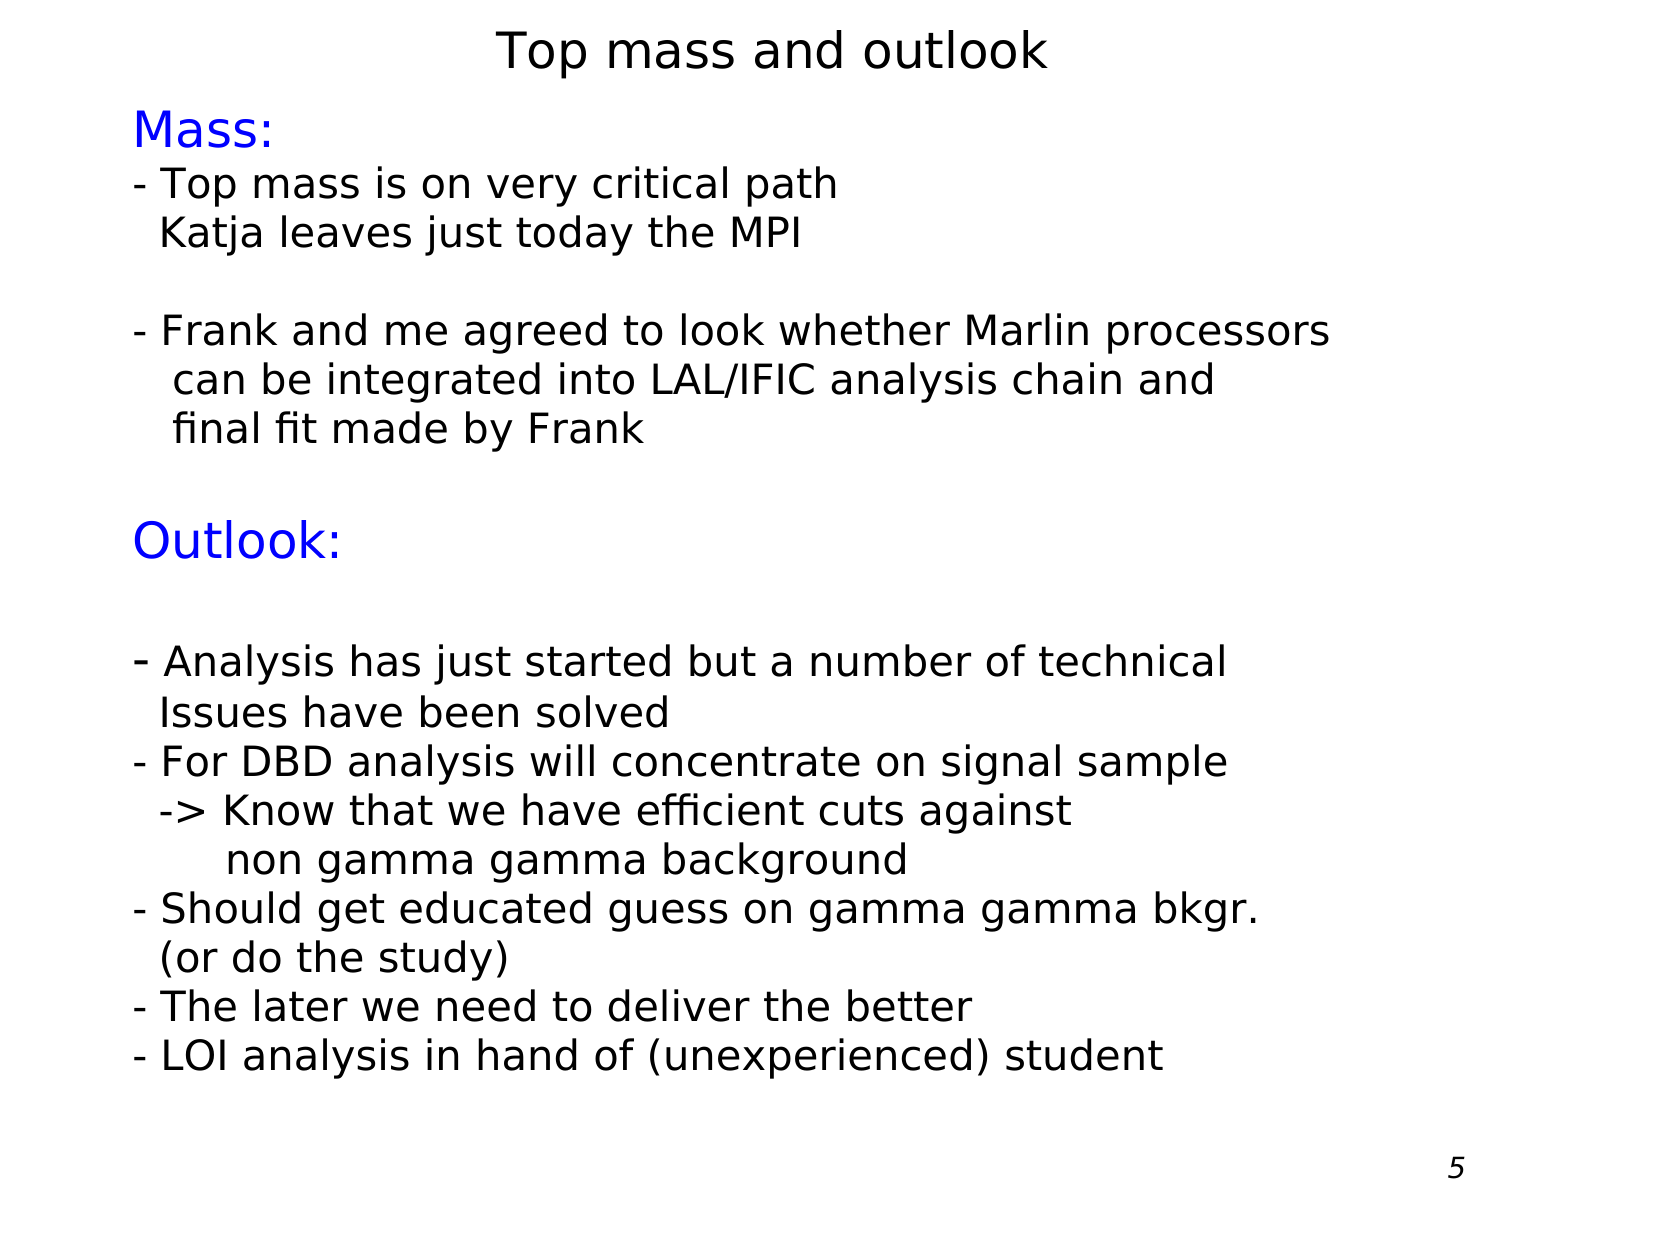

Top mass and outlook
Mass:
- Top mass is on very critical path
 Katja leaves just today the MPI
- Frank and me agreed to look whether Marlin processors
 can be integrated into LAL/IFIC analysis chain and
 final fit made by Frank
Outlook:
- Analysis has just started but a number of technical
 Issues have been solved
- For DBD analysis will concentrate on signal sample
 -> Know that we have efficient cuts against
 non gamma gamma background
- Should get educated guess on gamma gamma bkgr.
 (or do the study)
- The later we need to deliver the better
- LOI analysis in hand of (unexperienced) student